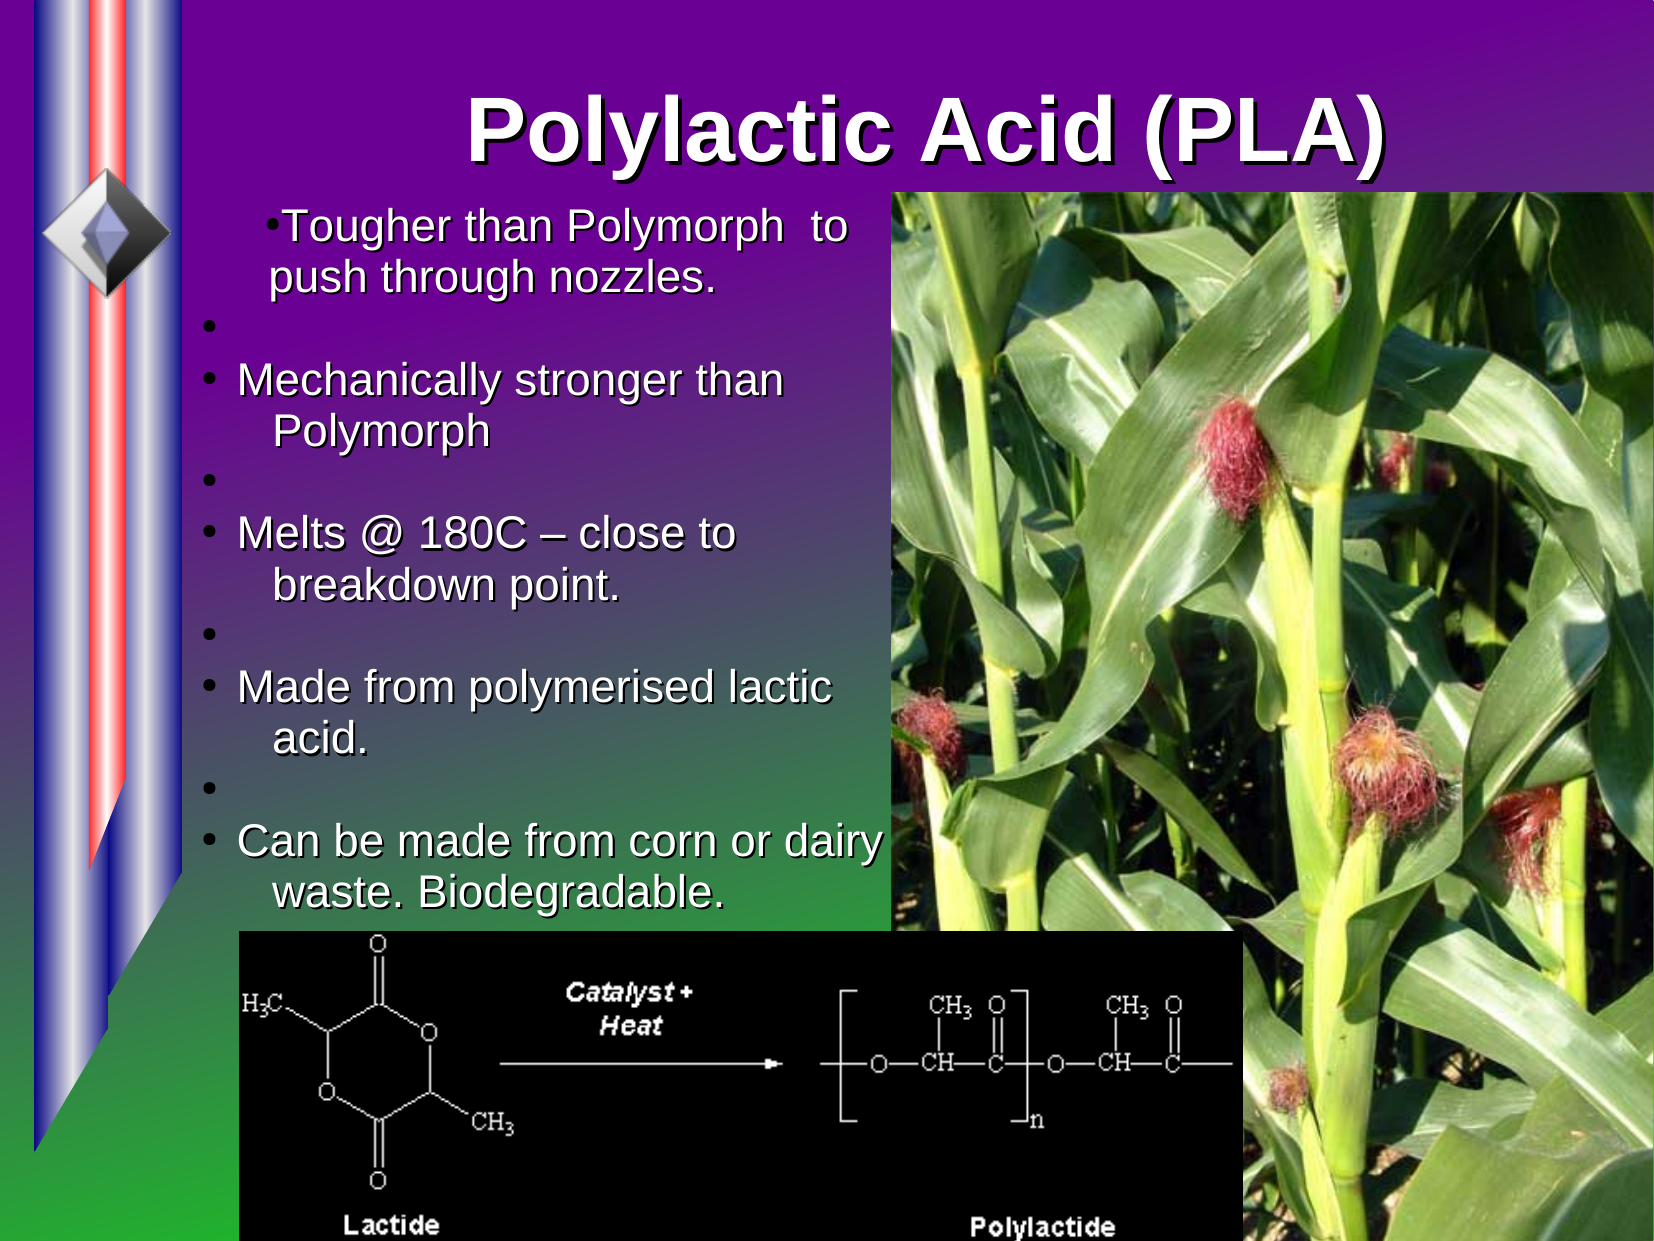

# Polylactic Acid (PLA)
Tougher than Polymorph to push through nozzles.
Mechanically stronger than Polymorph
Melts @ 180C – close to breakdown point.
Made from polymerised lactic acid.
Can be made from corn or dairy waste. Biodegradable.